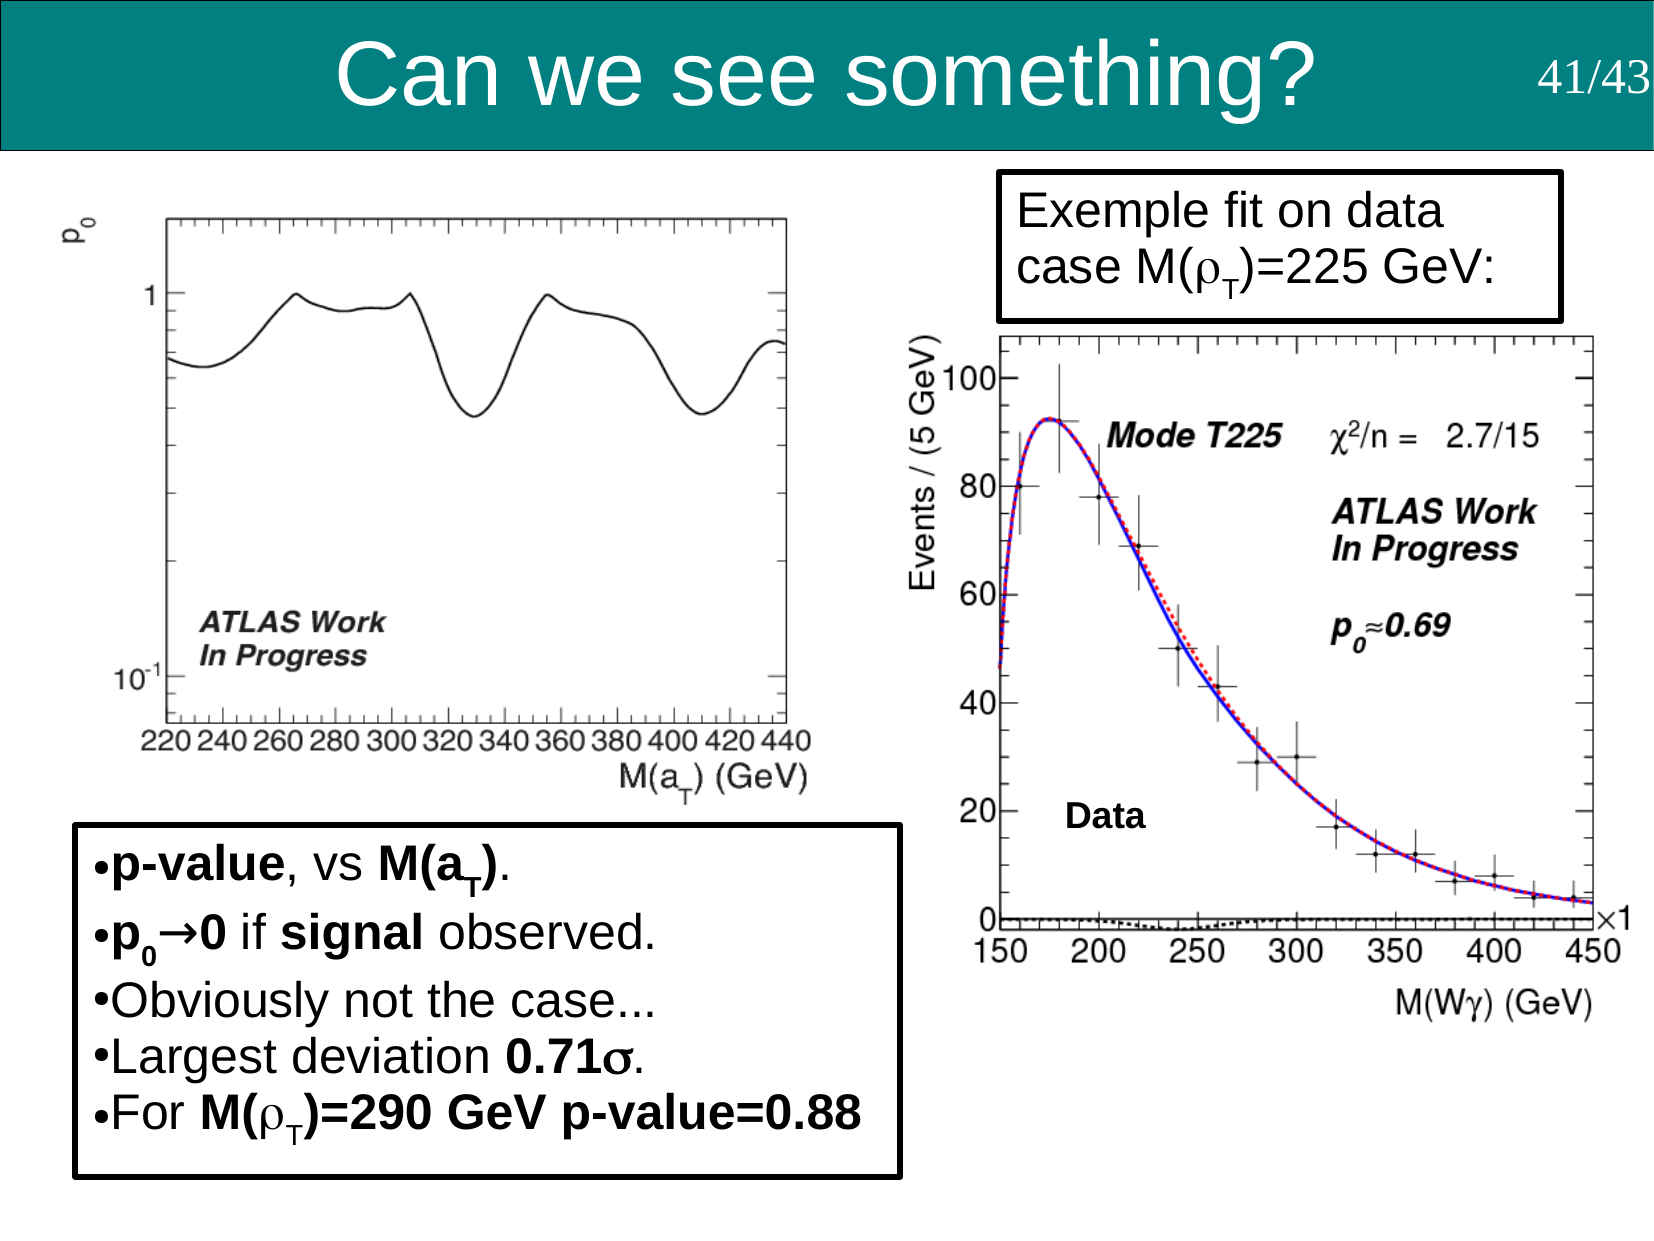

# Can we see something?
41
Exemple fit on data case M(rT)=225 GeV:
Data
p-value, vs M(aT).
p0→0 if signal observed.
Obviously not the case...
Largest deviation 0.71s.
For M(rT)=290 GeV p-value=0.88